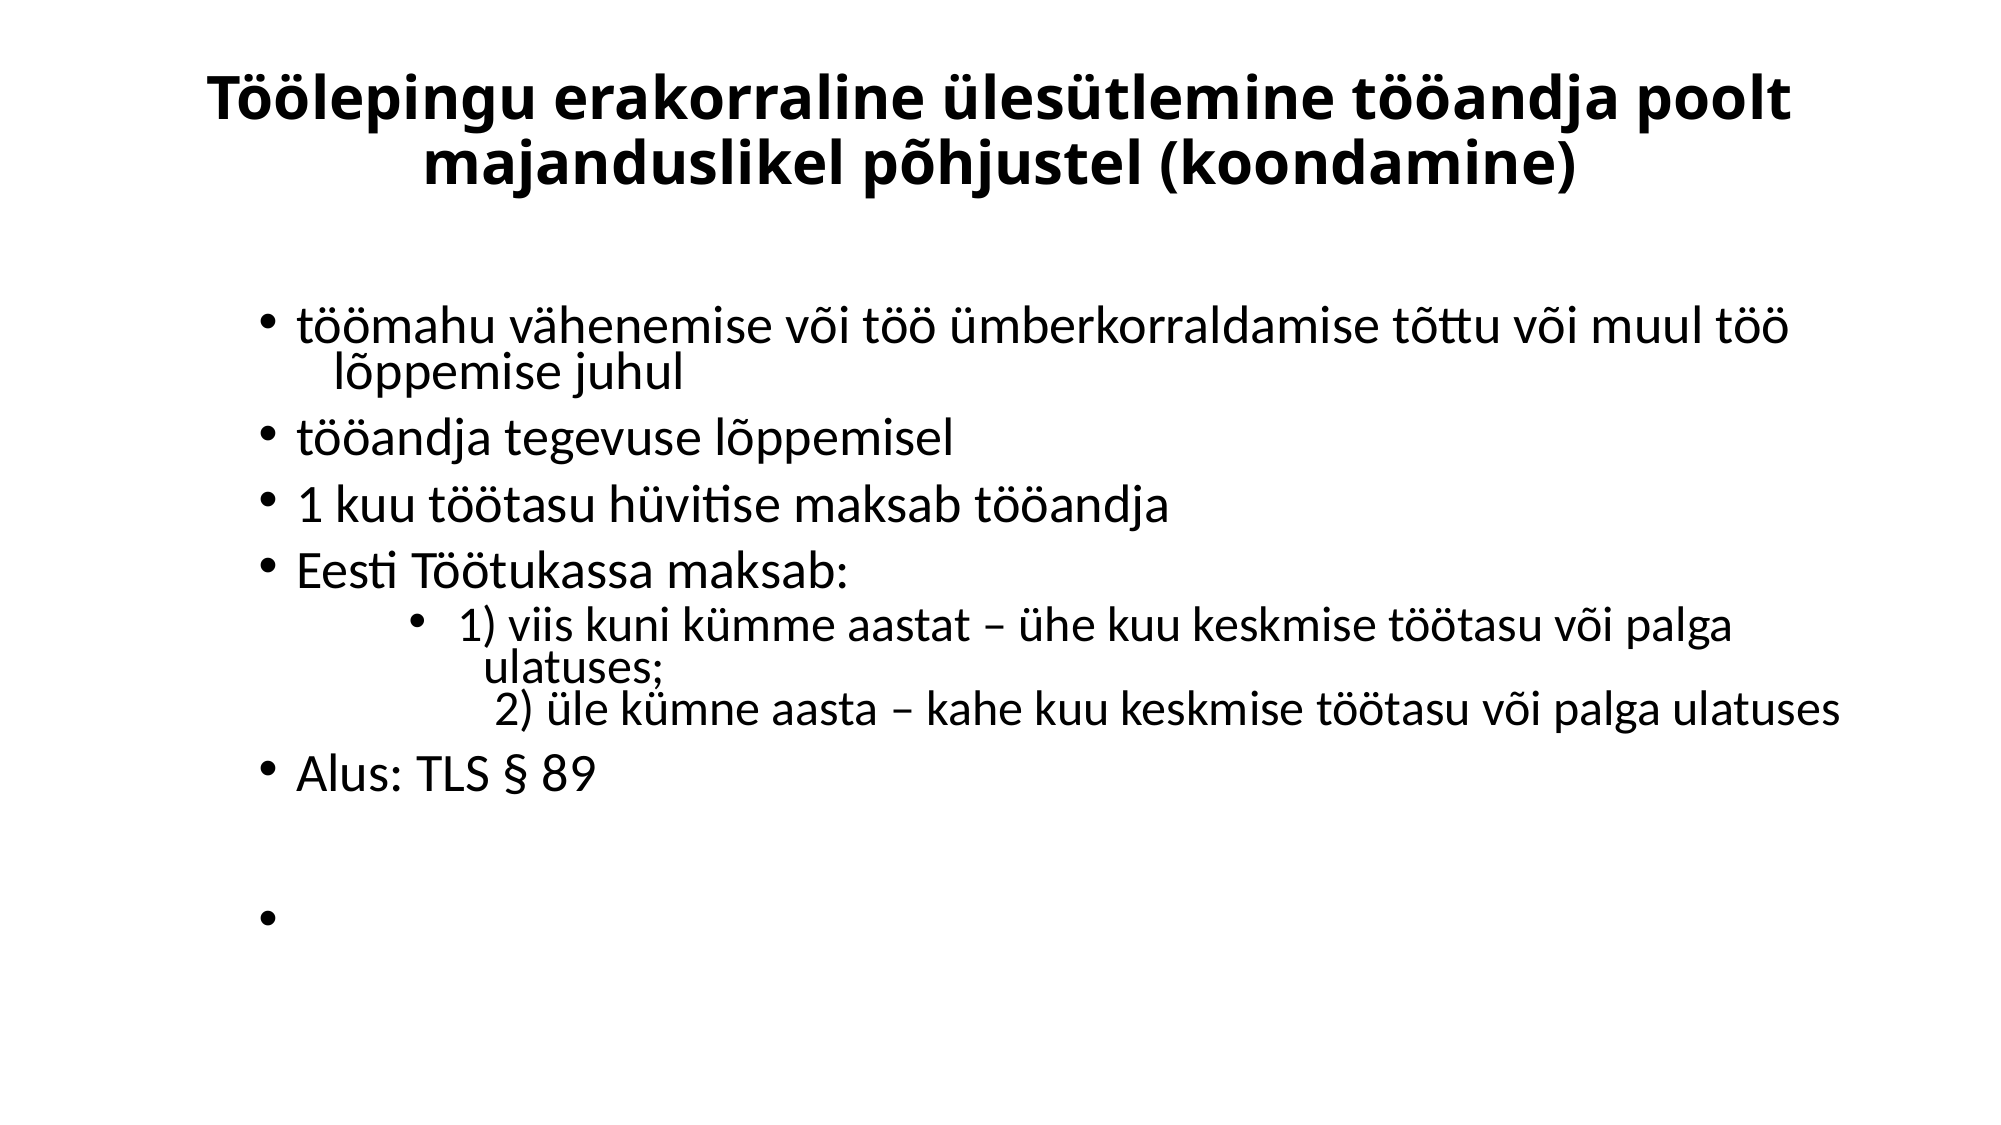

# Töölepingu erakorraline ülesütlemine tööandja poolt majanduslikel põhjustel (koondamine)
töömahu vähenemise või töö ümberkorraldamise tõttu või muul töö lõppemise juhul
tööandja tegevuse lõppemisel
1 kuu töötasu hüvitise maksab tööandja
Eesti Töötukassa maksab:
 1) viis kuni kümme aastat – ühe kuu keskmise töötasu või palga ulatuses;
 2) üle kümne aasta – kahe kuu keskmise töötasu või palga ulatuses
Alus: TLS § 89